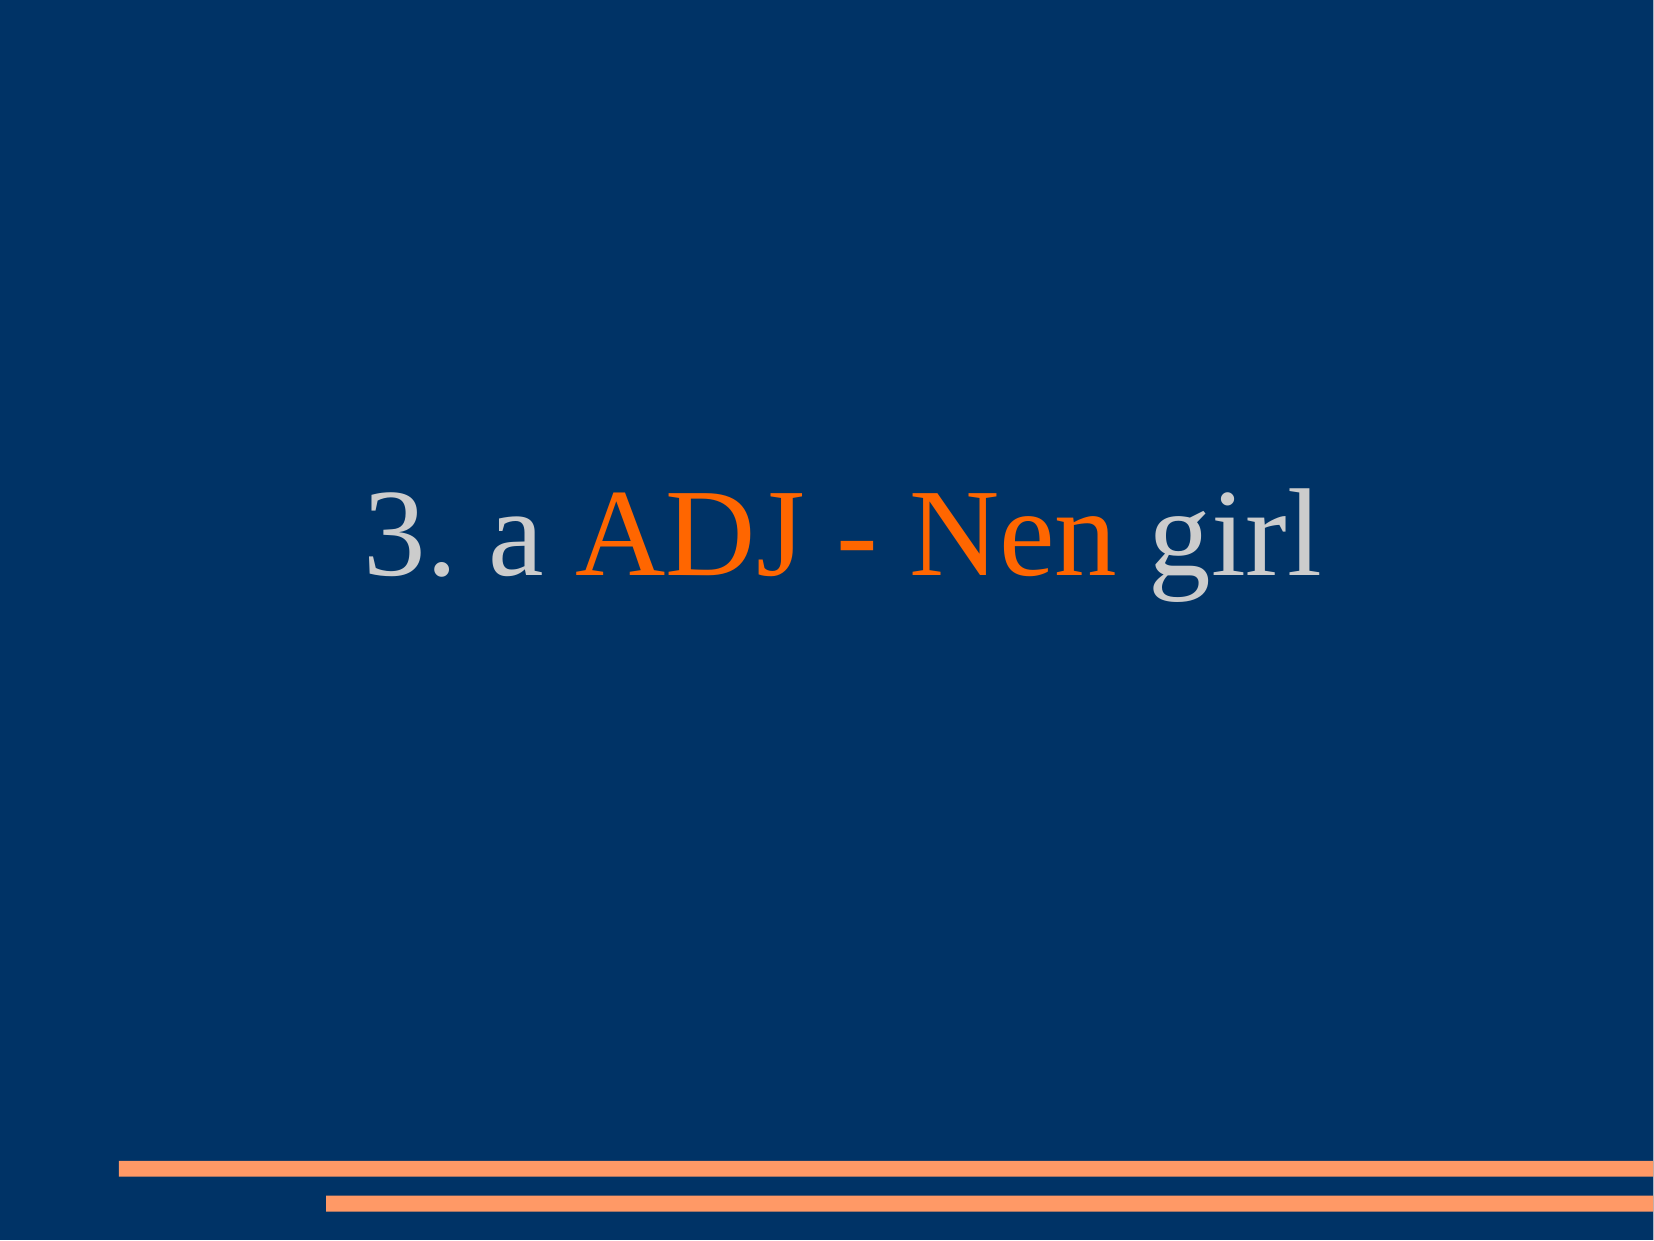

# 3. a ADJ - Nen girl